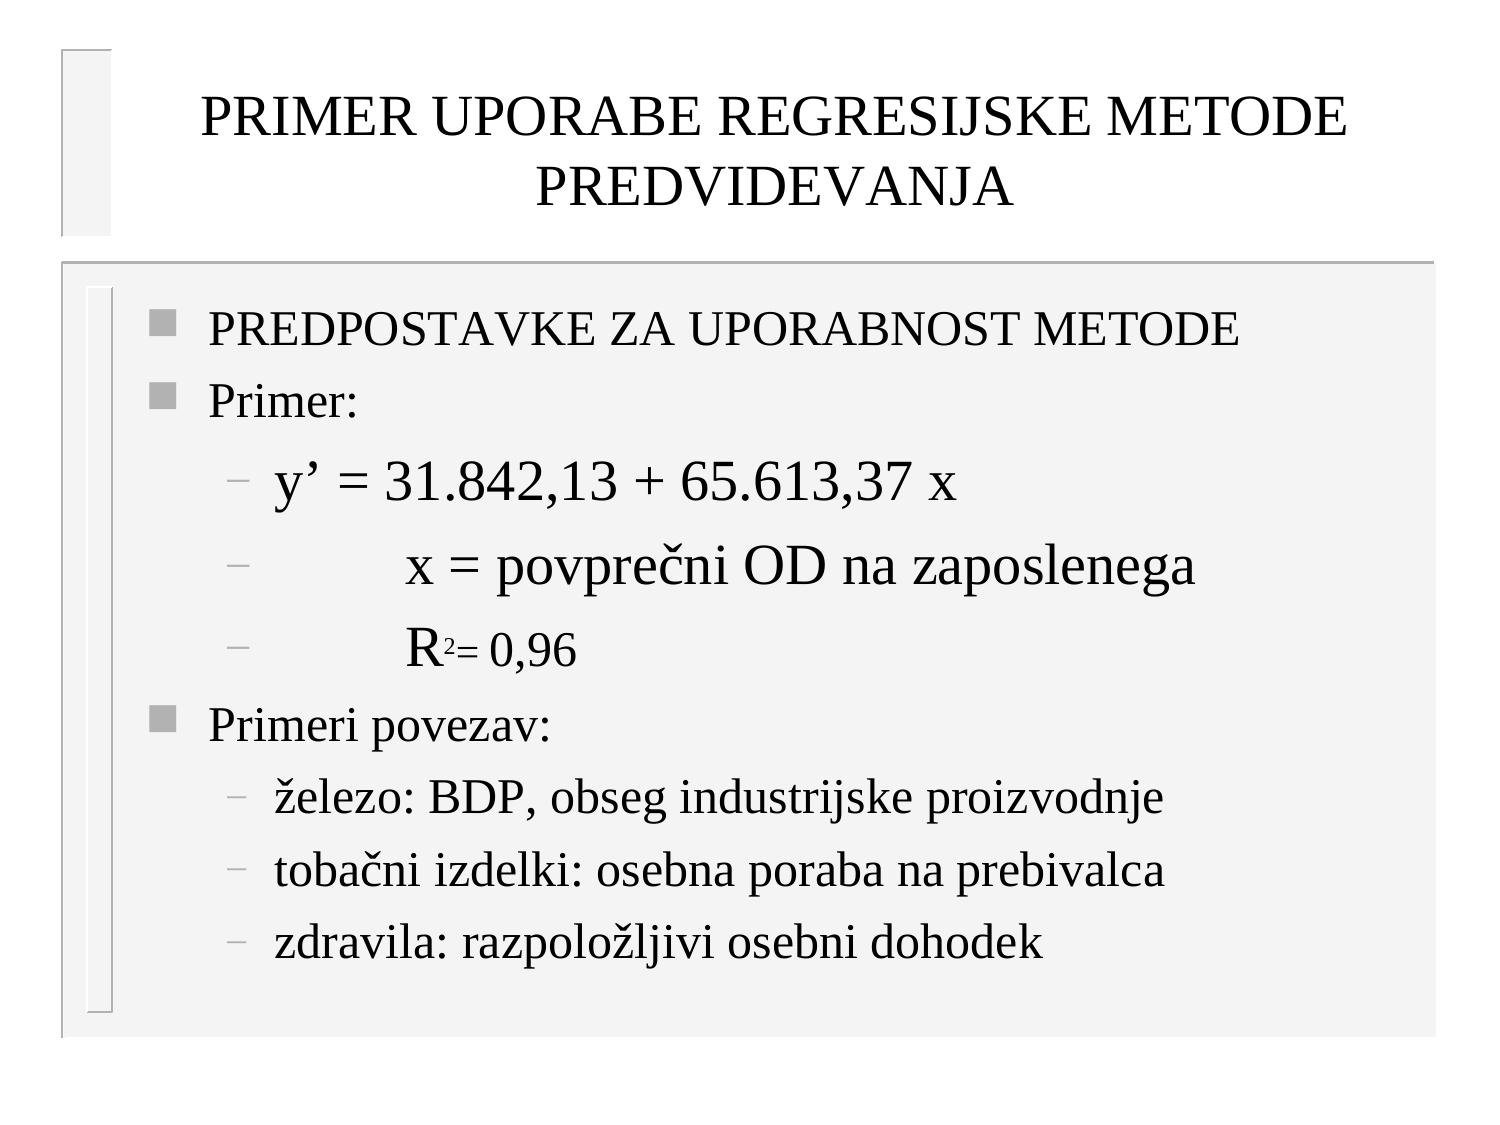

# PRIMER UPORABE REGRESIJSKE METODE PREDVIDEVANJA
PREDPOSTAVKE ZA UPORABNOST METODE
Primer:
y’ = 31.842,13 + 65.613,37 x
 x = povprečni OD na zaposlenega
 R2= 0,96
Primeri povezav:
železo: BDP, obseg industrijske proizvodnje
tobačni izdelki: osebna poraba na prebivalca
zdravila: razpoložljivi osebni dohodek